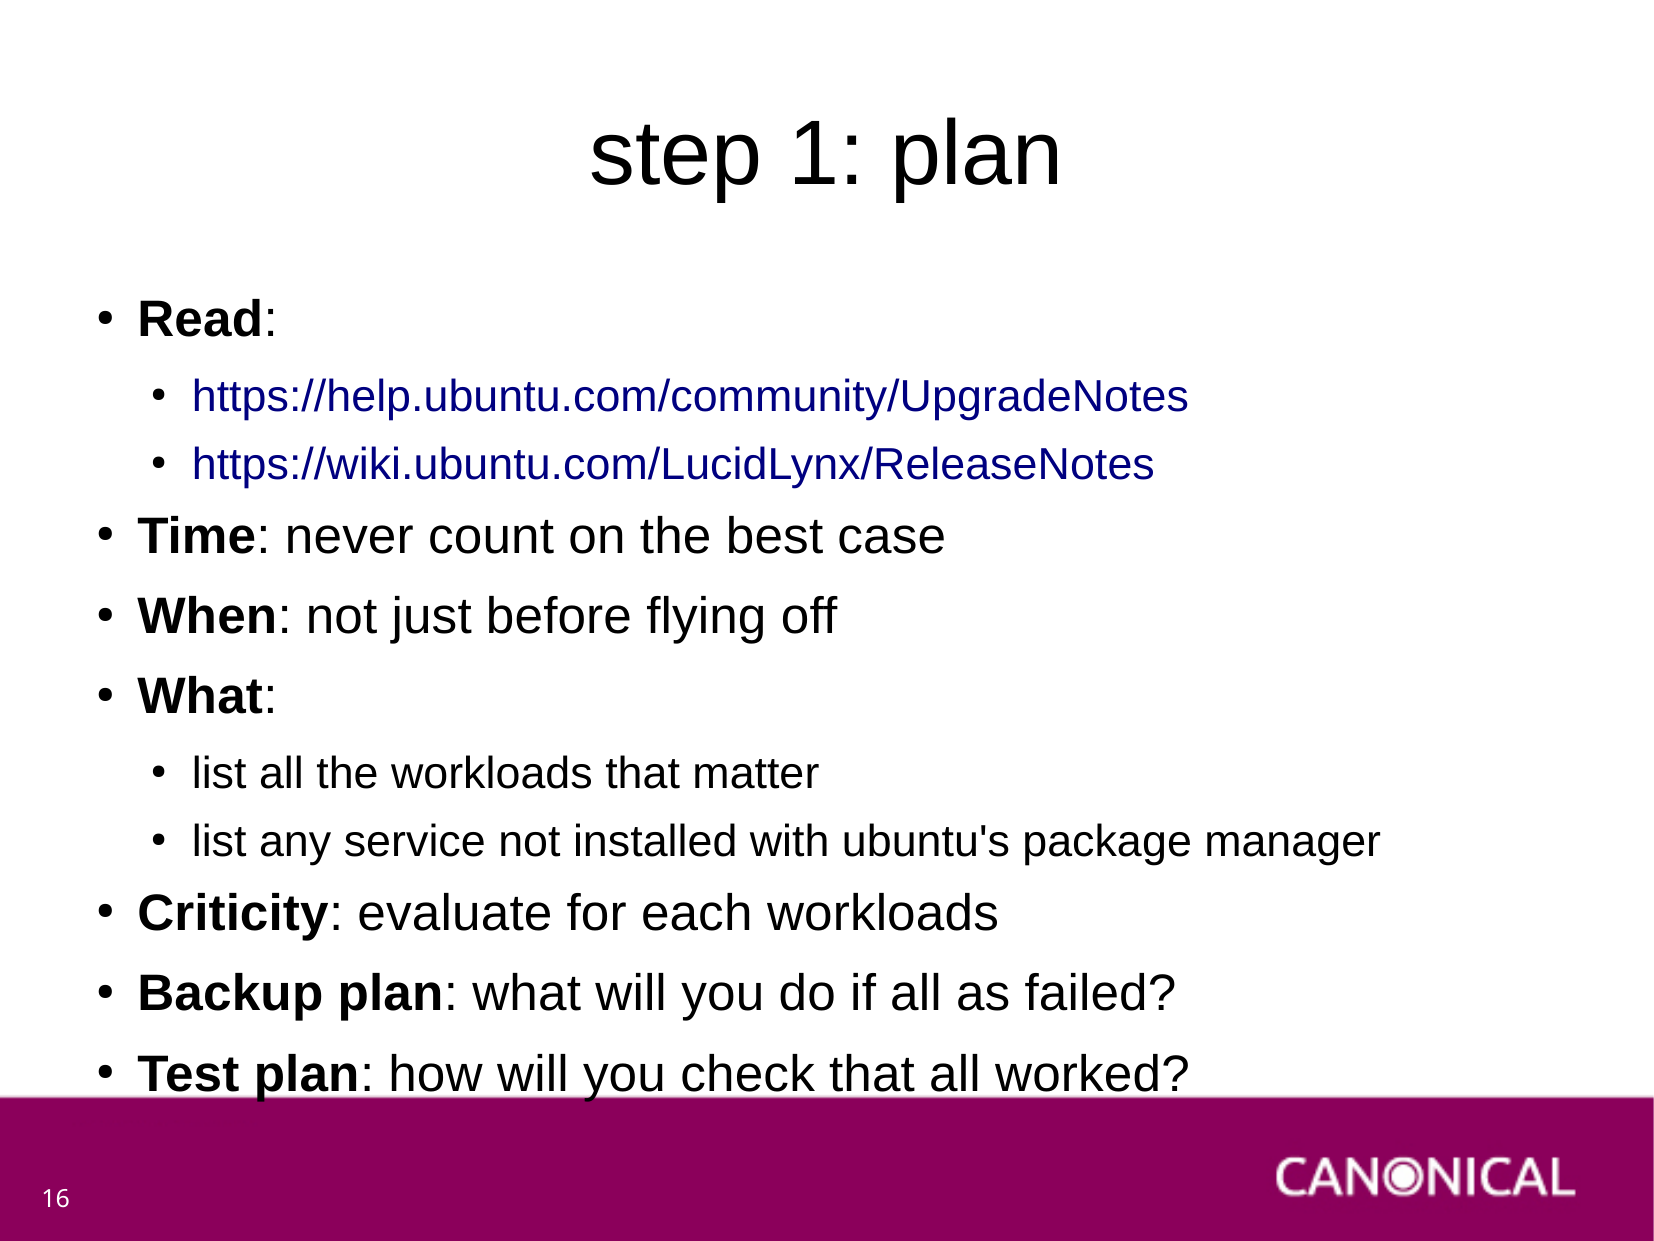

# step 1: plan
Read:
https://help.ubuntu.com/community/UpgradeNotes
https://wiki.ubuntu.com/LucidLynx/ReleaseNotes
Time: never count on the best case
When: not just before flying off
What:
list all the workloads that matter
list any service not installed with ubuntu's package manager
Criticity: evaluate for each workloads
Backup plan: what will you do if all as failed?
Test plan: how will you check that all worked?